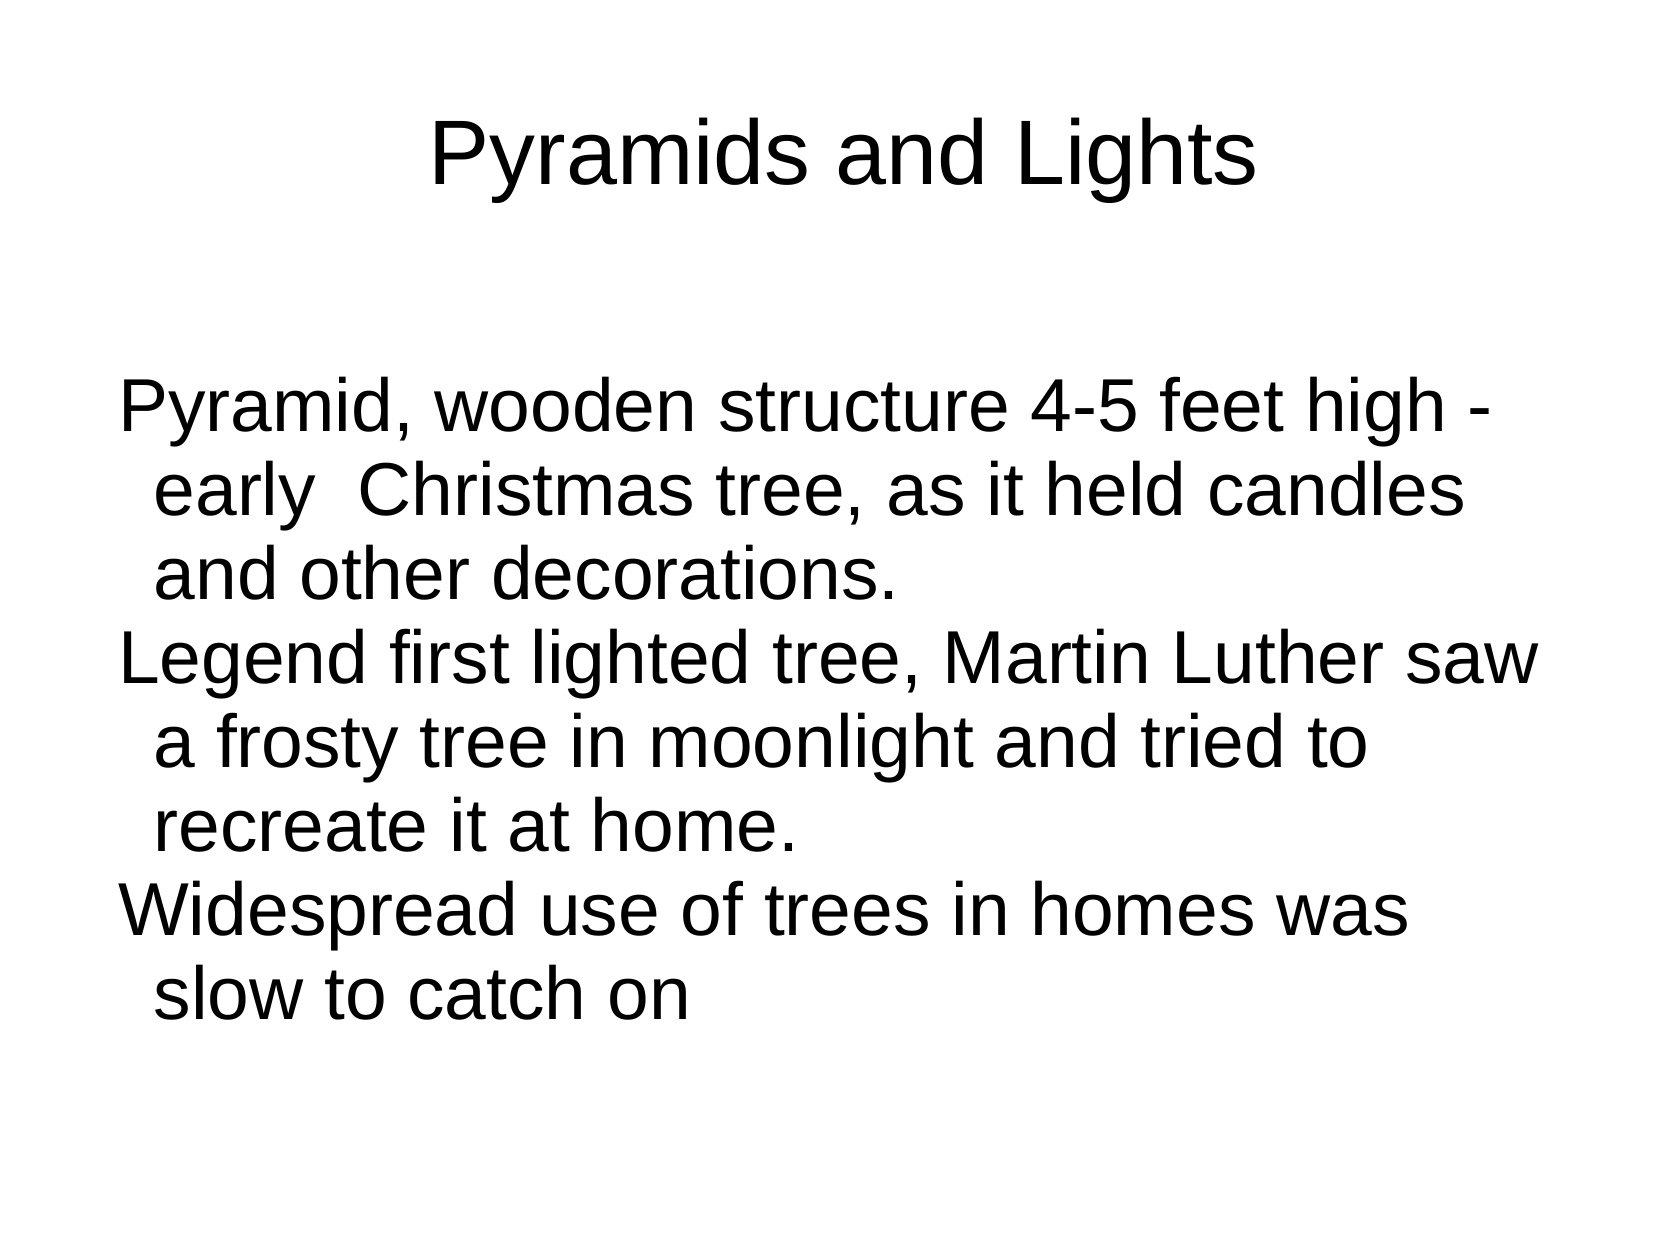

# Pyramids and Lights
Pyramid, wooden structure 4-5 feet high - early Christmas tree, as it held candles and other decorations.
Legend first lighted tree, Martin Luther saw a frosty tree in moonlight and tried to recreate it at home.
Widespread use of trees in homes was slow to catch on